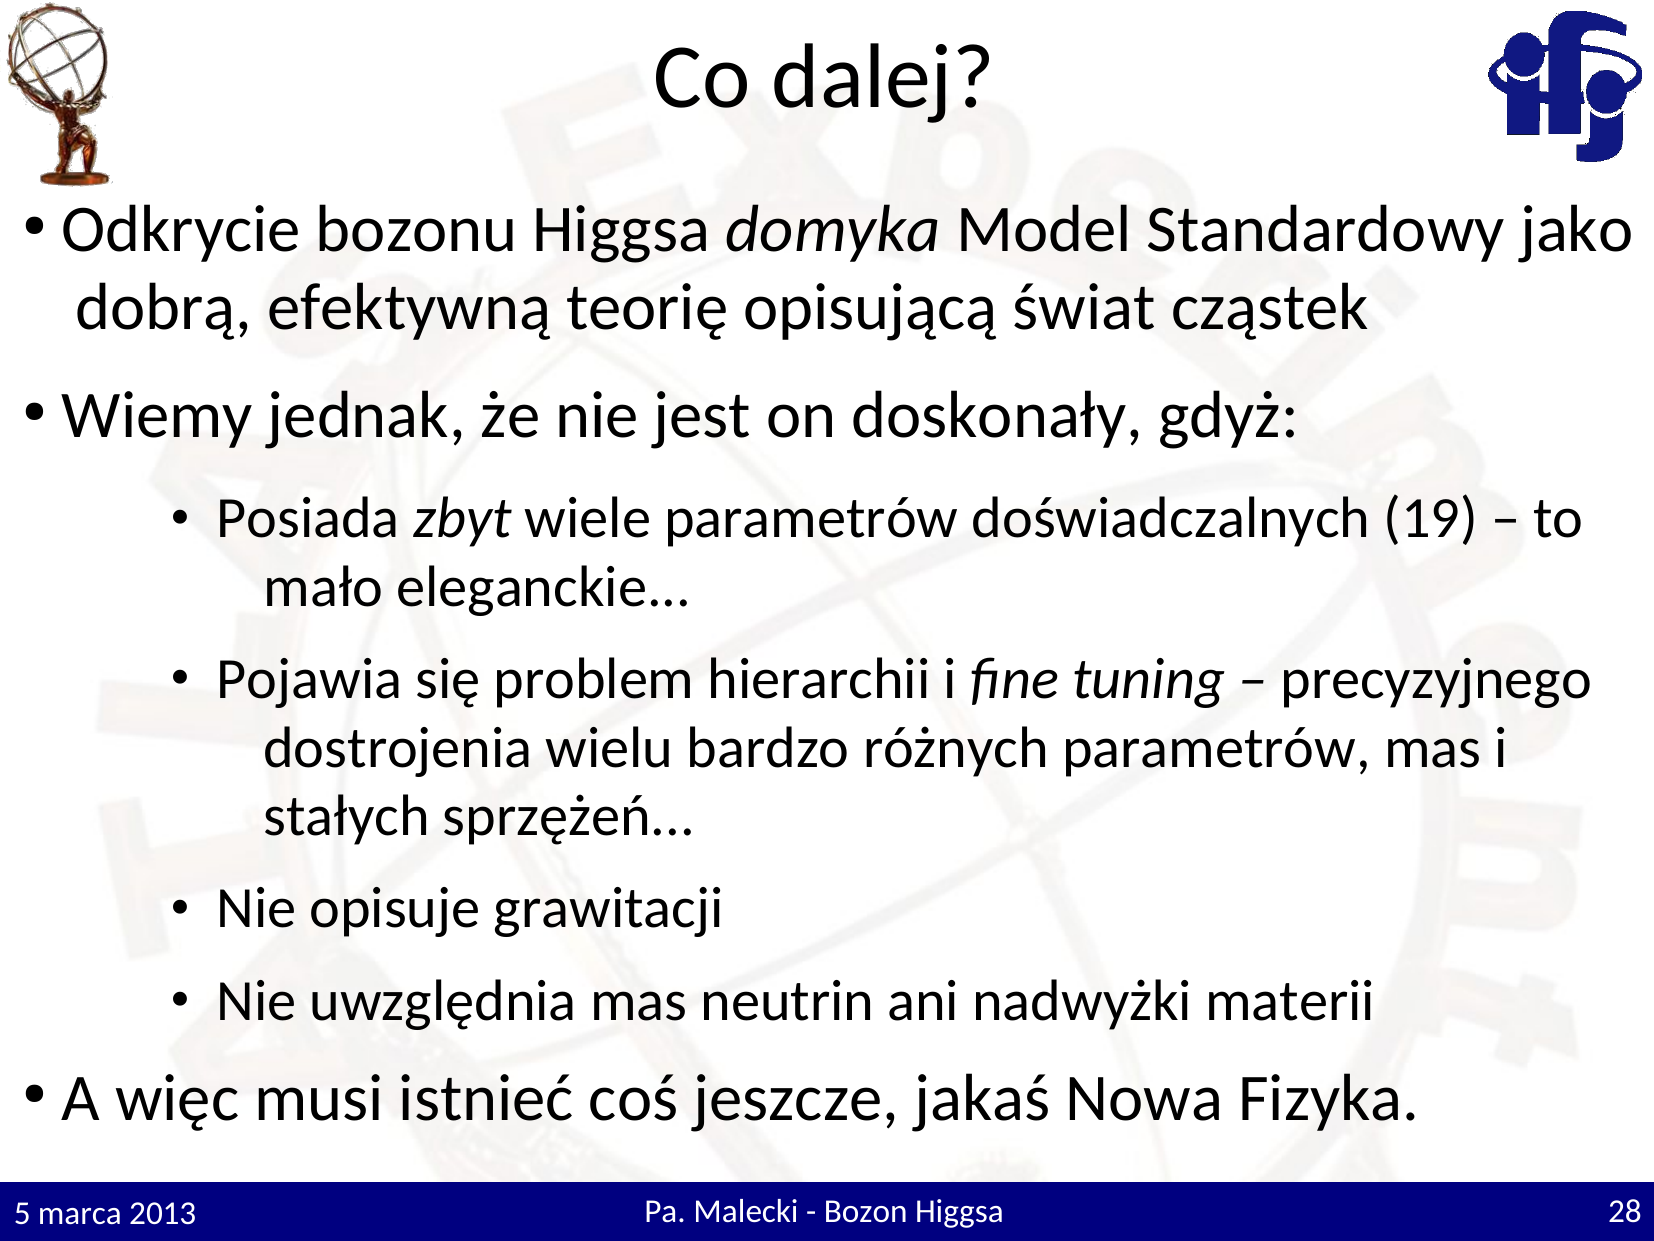

# Co dalej?
 Odkrycie bozonu Higgsa domyka Model Standardowy jako dobrą, efektywną teorię opisującą świat cząstek
 Wiemy jednak, że nie jest on doskonały, gdyż:
Posiada zbyt wiele parametrów doświadczalnych (19) – to mało eleganckie...
Pojawia się problem hierarchii i fine tuning – precyzyjnego dostrojenia wielu bardzo różnych parametrów, mas i stałych sprzężeń...
Nie opisuje grawitacji
Nie uwzględnia mas neutrin ani nadwyżki materii
 A więc musi istnieć coś jeszcze, jakaś Nowa Fizyka.
Pa. Malecki - Bozon Higgsa
28
5 marca 2013